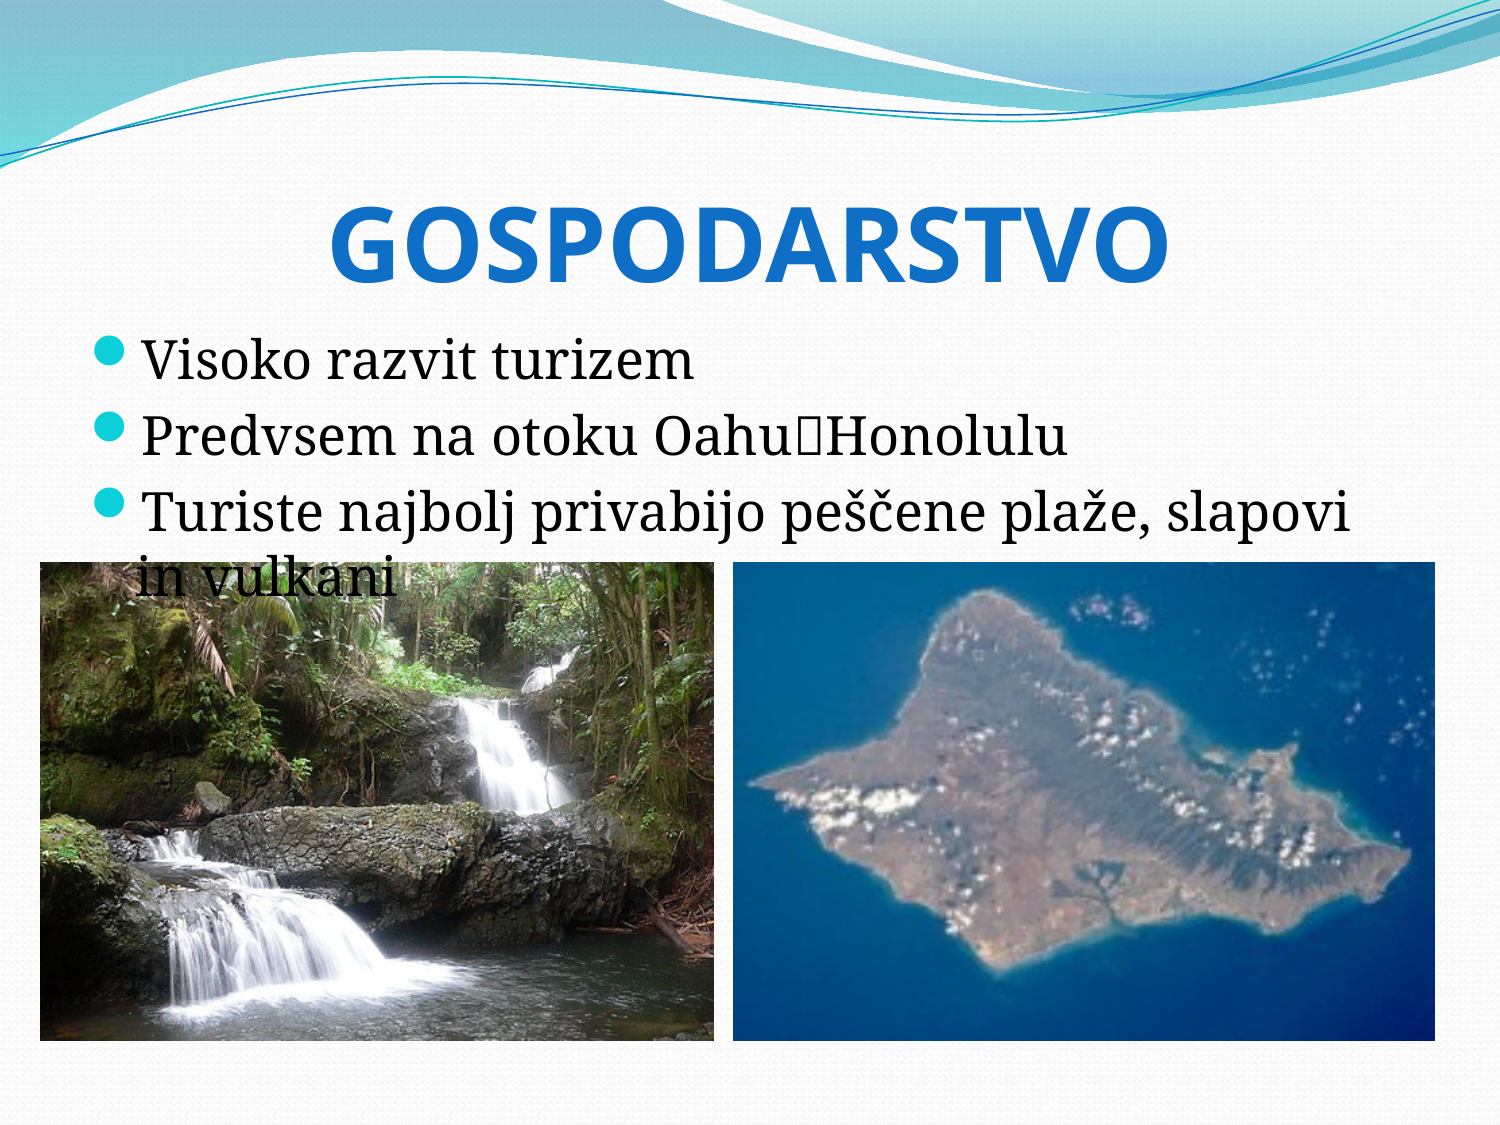

# GOSPODARSTVO
Visoko razvit turizem
Predvsem na otoku OahuHonolulu
Turiste najbolj privabijo peščene plaže, slapovi in vulkani